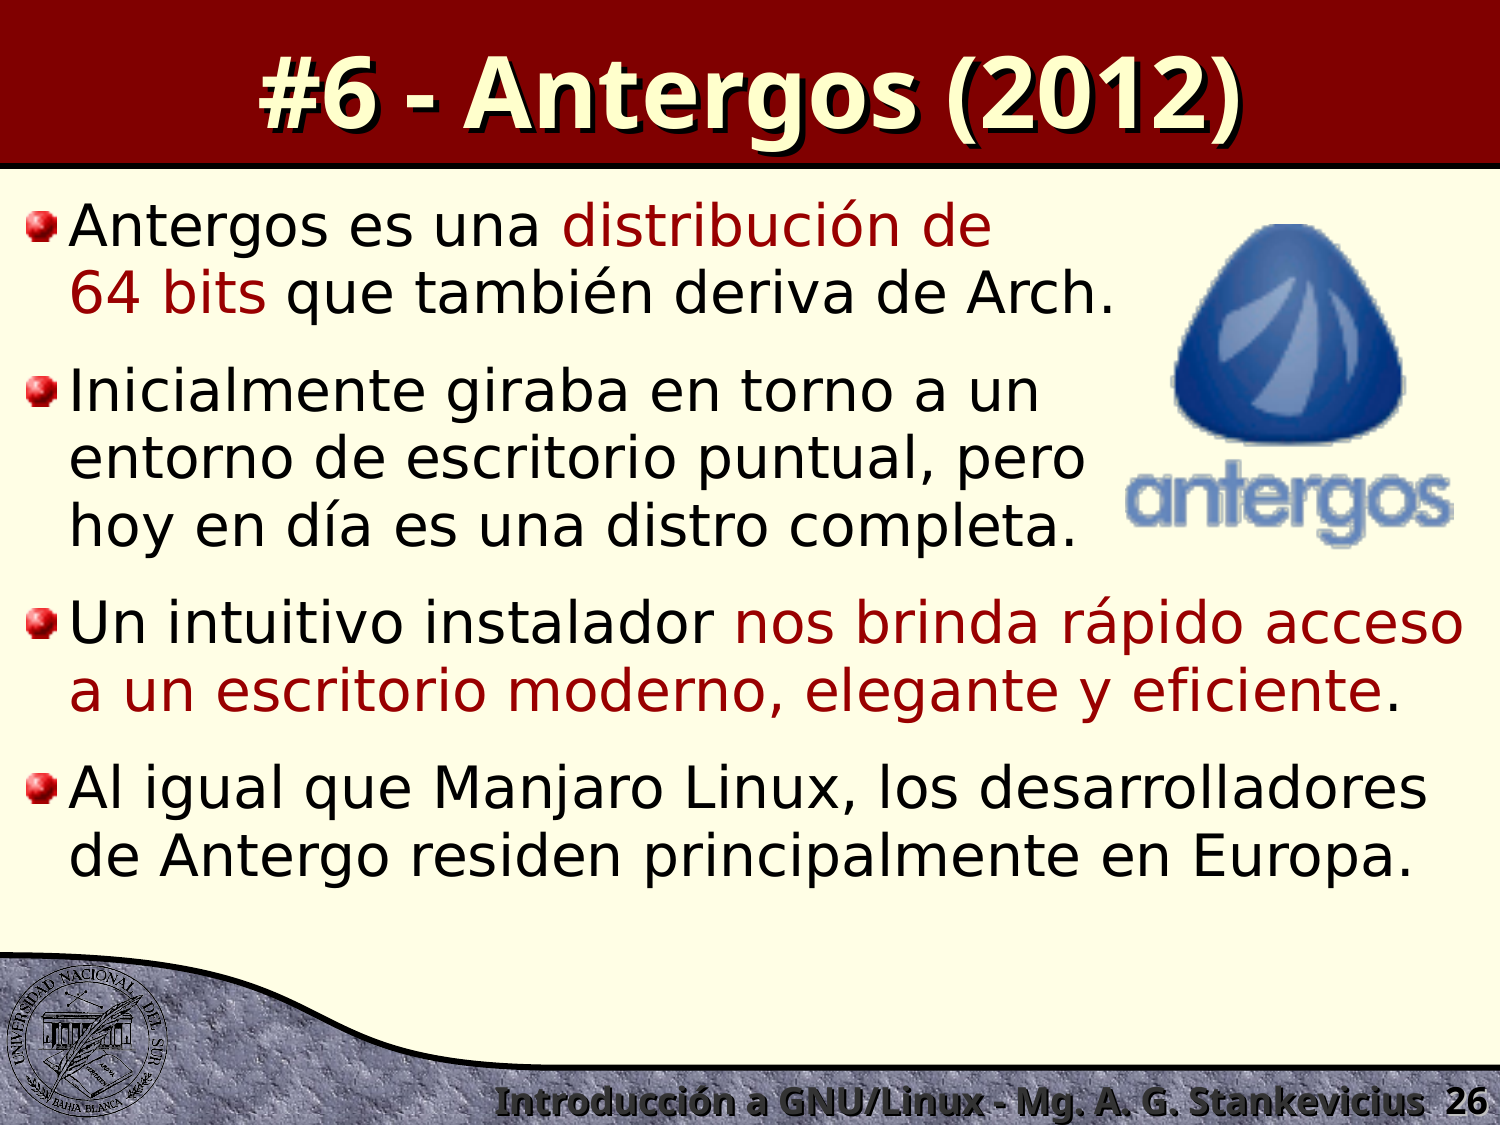

# #6 - Antergos (2012)
Antergos es una distribución de
64 bits que también deriva de Arch.
Inicialmente giraba en torno a un
entorno de escritorio puntual, pero
hoy en día es una distro completa.
Un intuitivo instalador nos brinda rápido acceso a un escritorio moderno, elegante y eficiente.
Al igual que Manjaro Linux, los desarrolladores de Antergo residen principalmente en Europa.
26